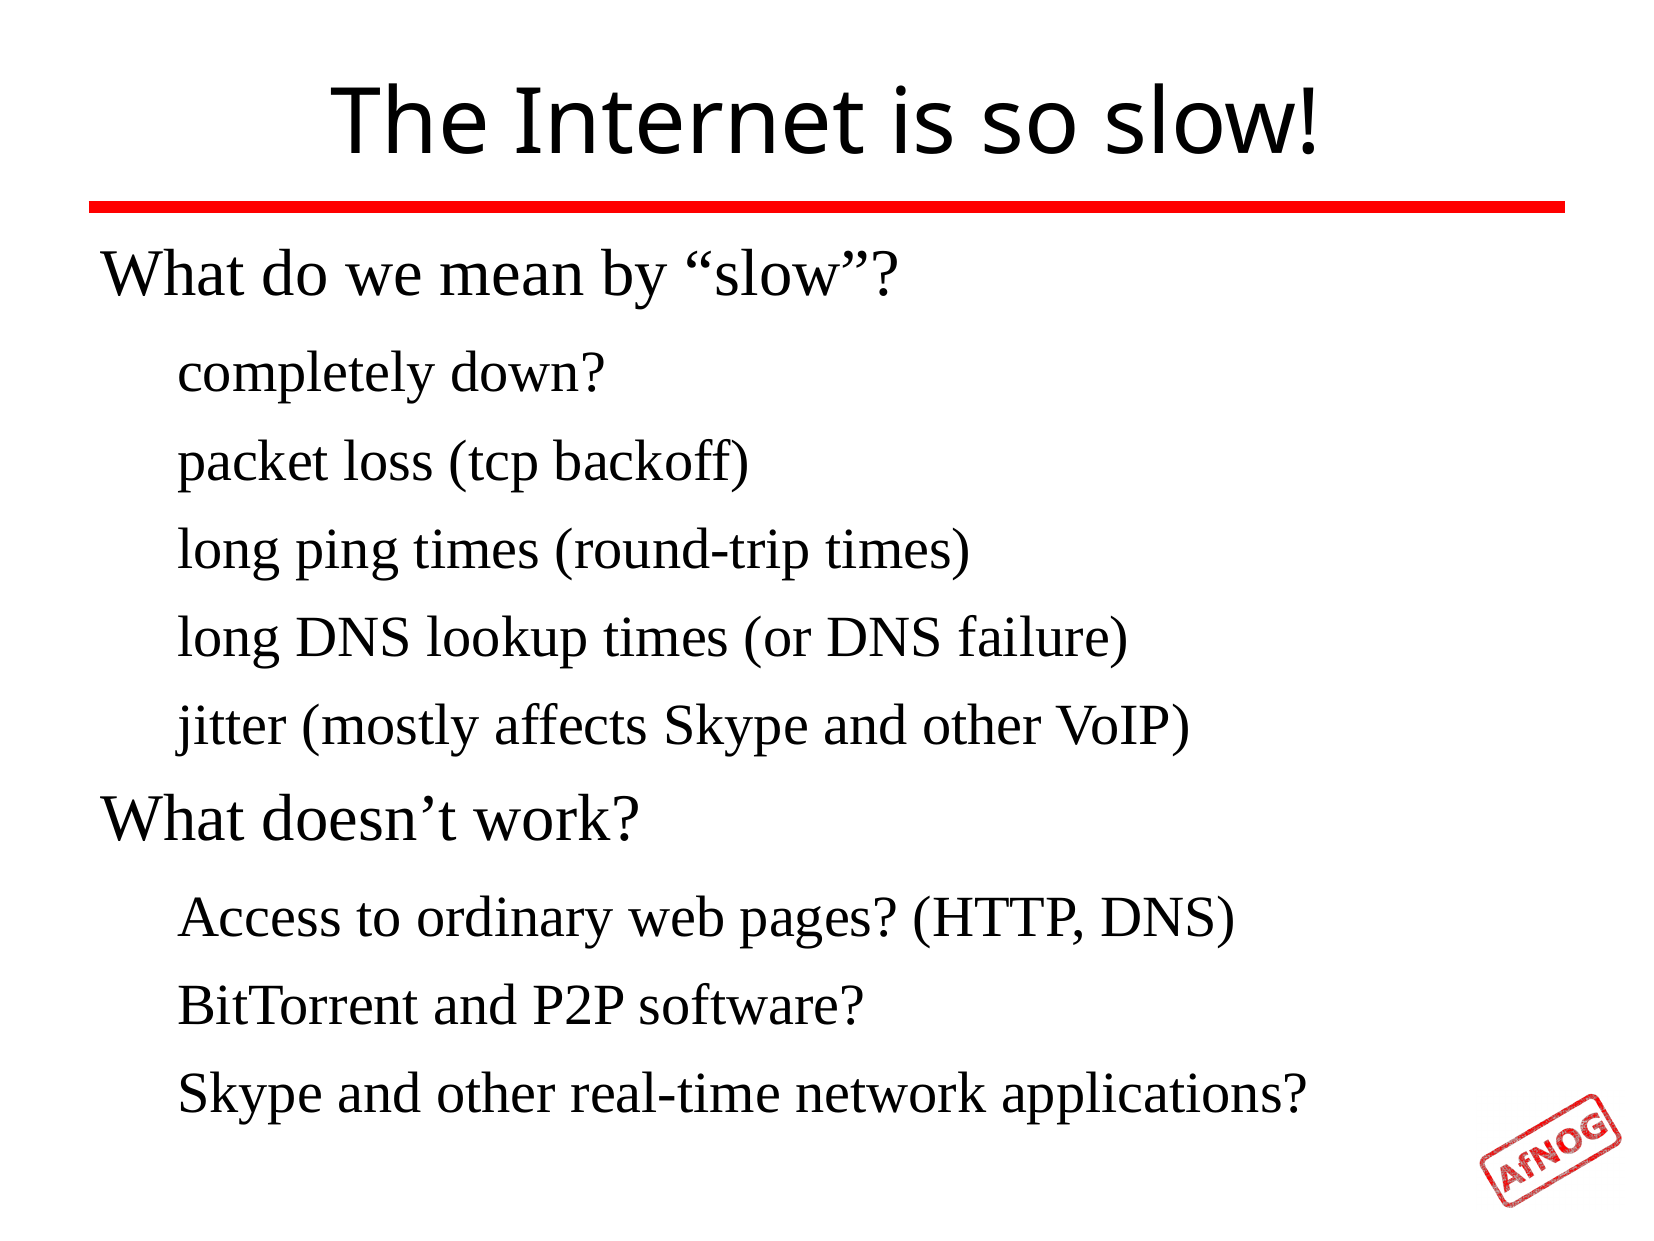

# The Internet is so slow!
What do we mean by “slow”?
completely down?
packet loss (tcp backoff)
long ping times (round-trip times)
long DNS lookup times (or DNS failure)
jitter (mostly affects Skype and other VoIP)
What doesn’t work?
Access to ordinary web pages? (HTTP, DNS)
BitTorrent and P2P software?
Skype and other real-time network applications?